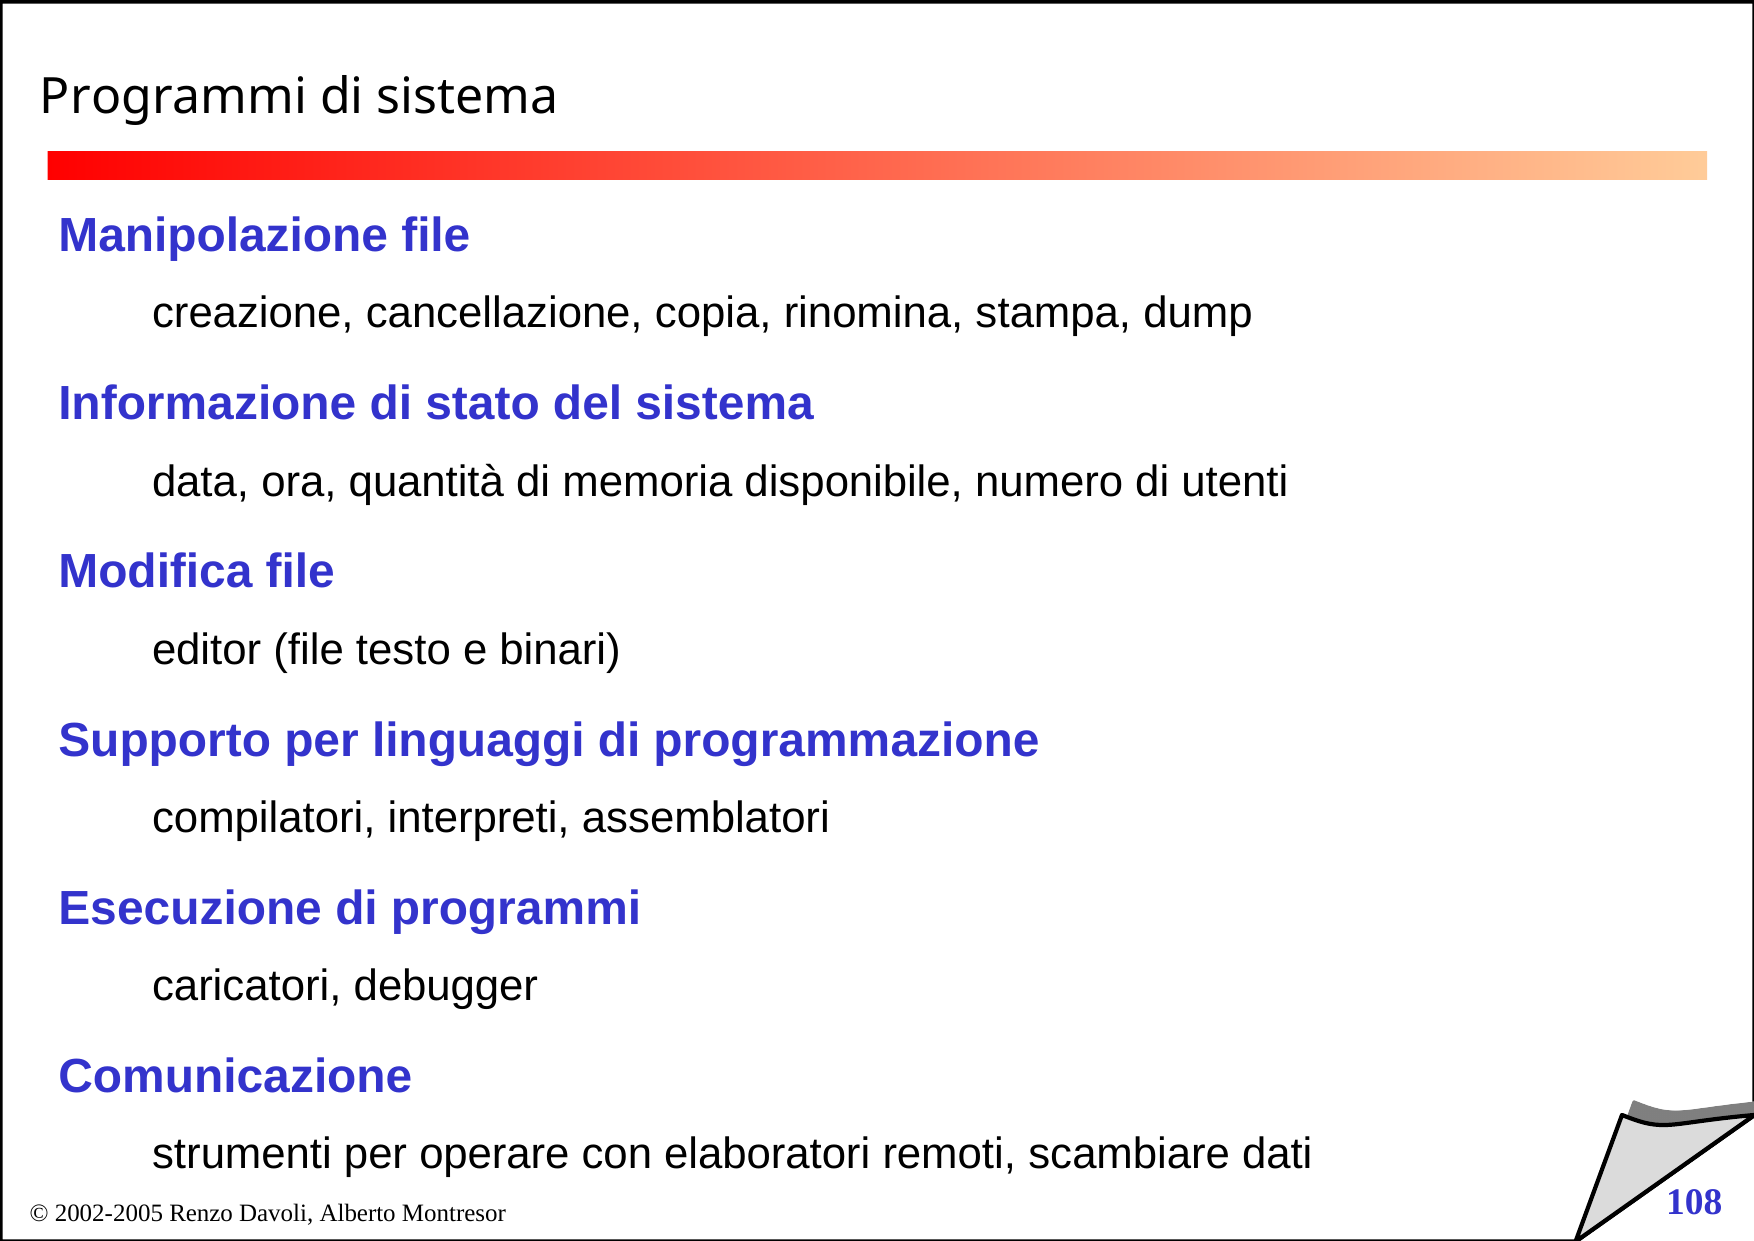

# Programmi di sistema
Manipolazione file
creazione, cancellazione, copia, rinomina, stampa, dump
Informazione di stato del sistema
data, ora, quantità di memoria disponibile, numero di utenti
Modifica file
editor (file testo e binari)
Supporto per linguaggi di programmazione
compilatori, interpreti, assemblatori
Esecuzione di programmi
caricatori, debugger
Comunicazione
strumenti per operare con elaboratori remoti, scambiare dati